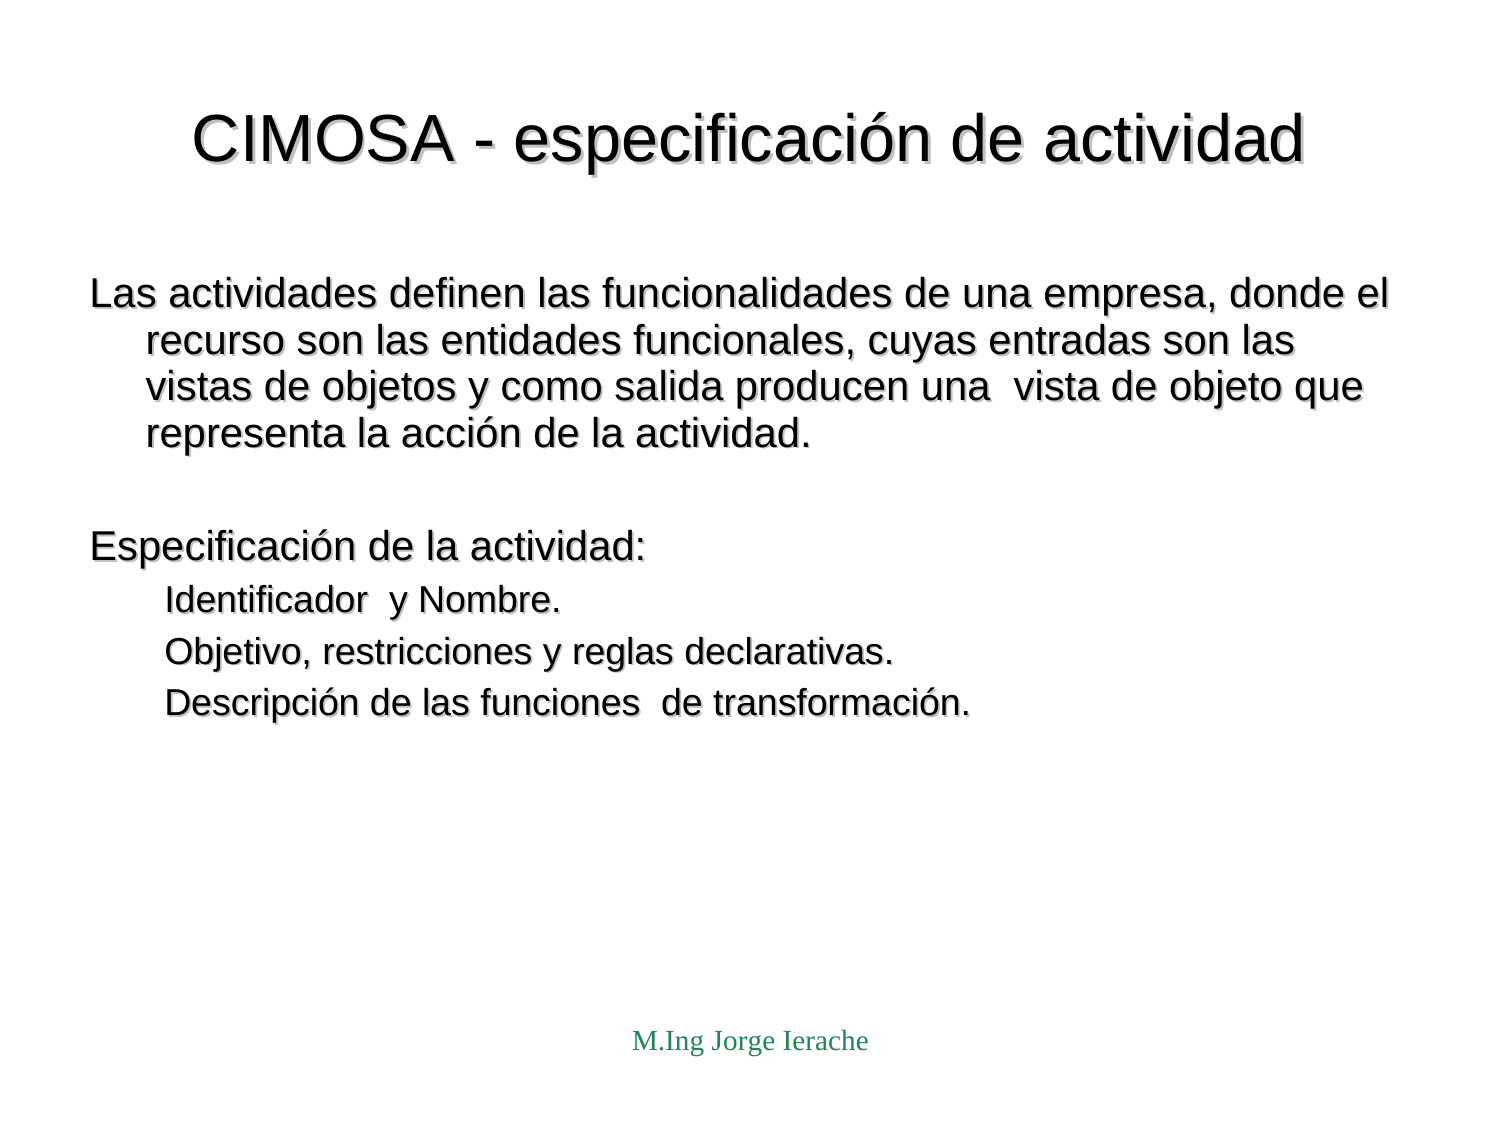

# CIMOSA - especificación de actividad
Las actividades definen las funcionalidades de una empresa, donde el recurso son las entidades funcionales, cuyas entradas son las vistas de objetos y como salida producen una vista de objeto que representa la acción de la actividad.
Especificación de la actividad:
Identificador y Nombre.
Objetivo, restricciones y reglas declarativas.
Descripción de las funciones de transformación.
M.Ing Jorge Ierache